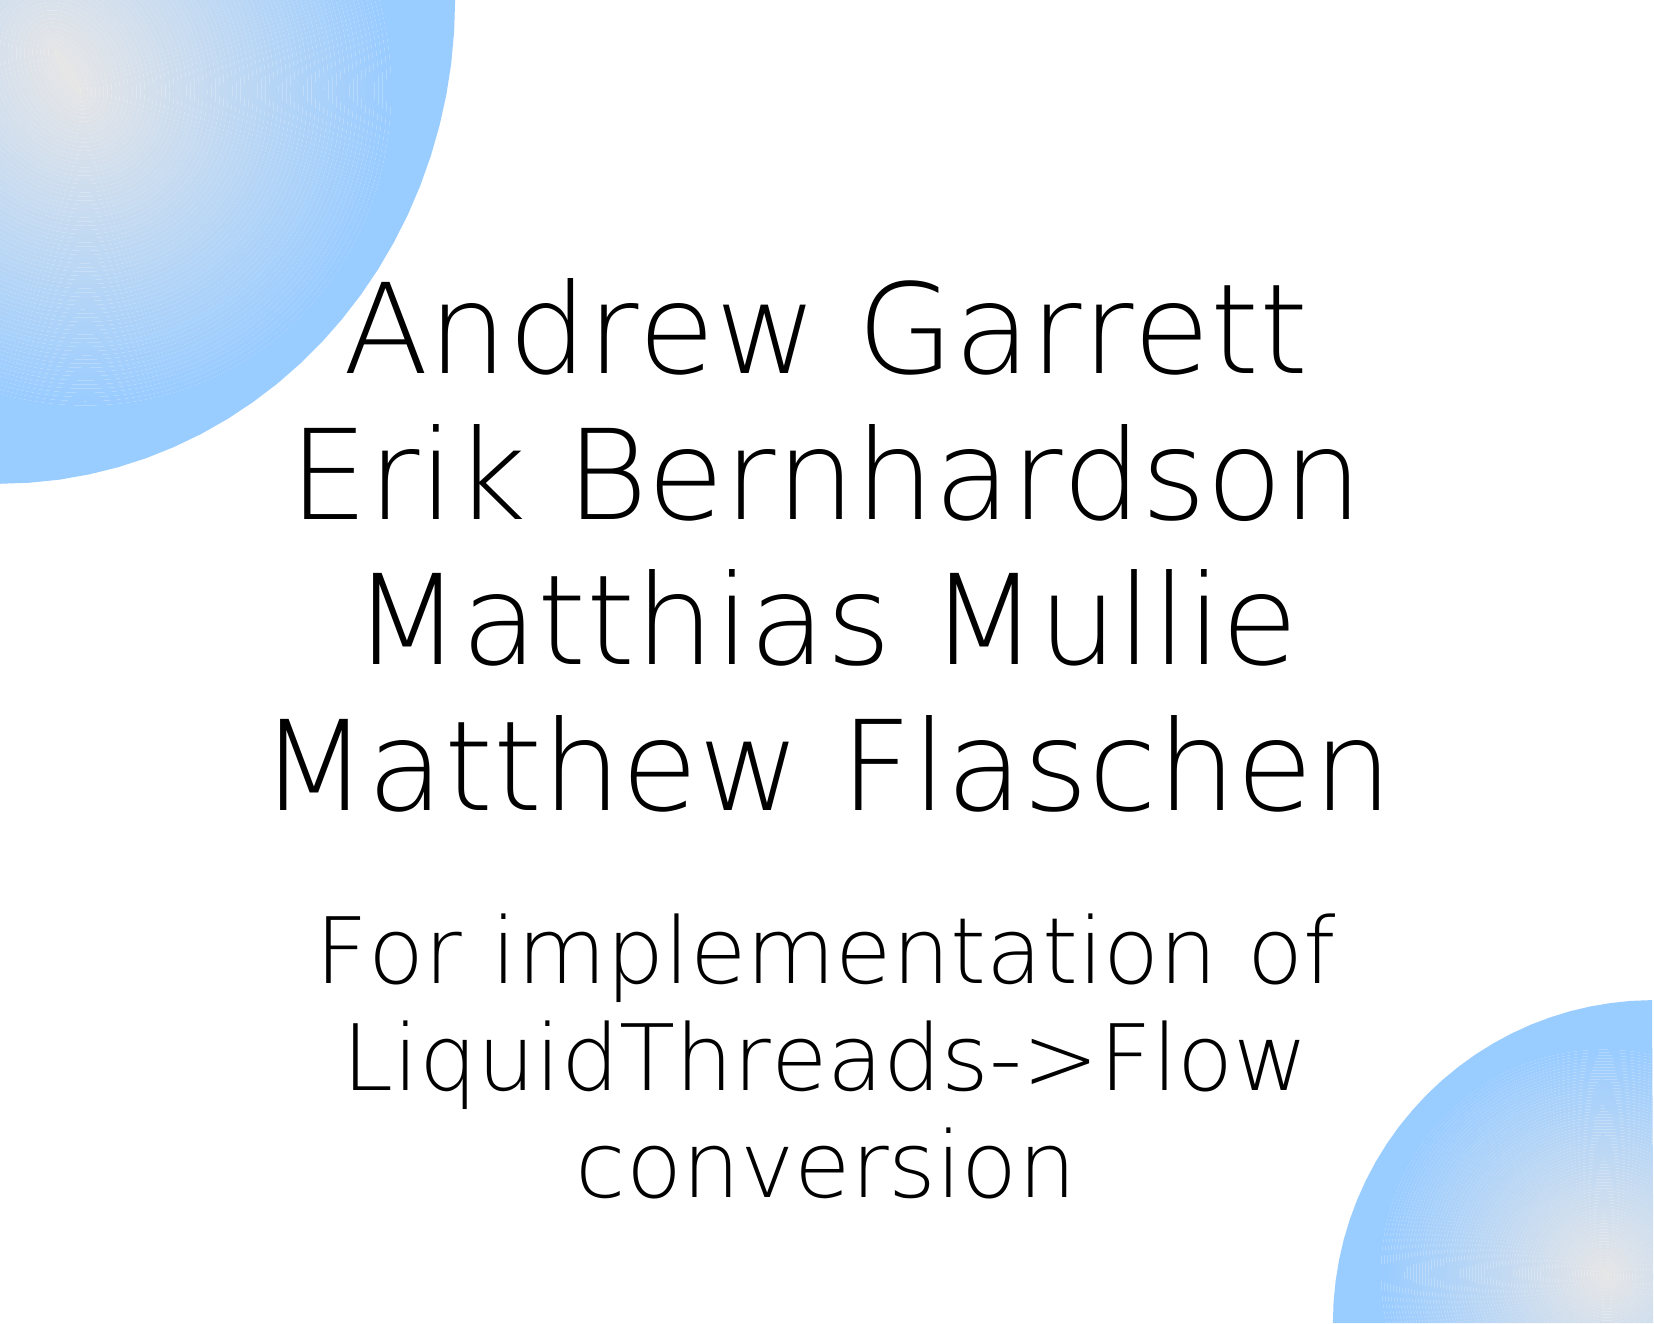

# Andrew Garrett
Erik Bernhardson
Matthias Mullie
Matthew Flaschen
For implementation of LiquidThreads->Flow conversion